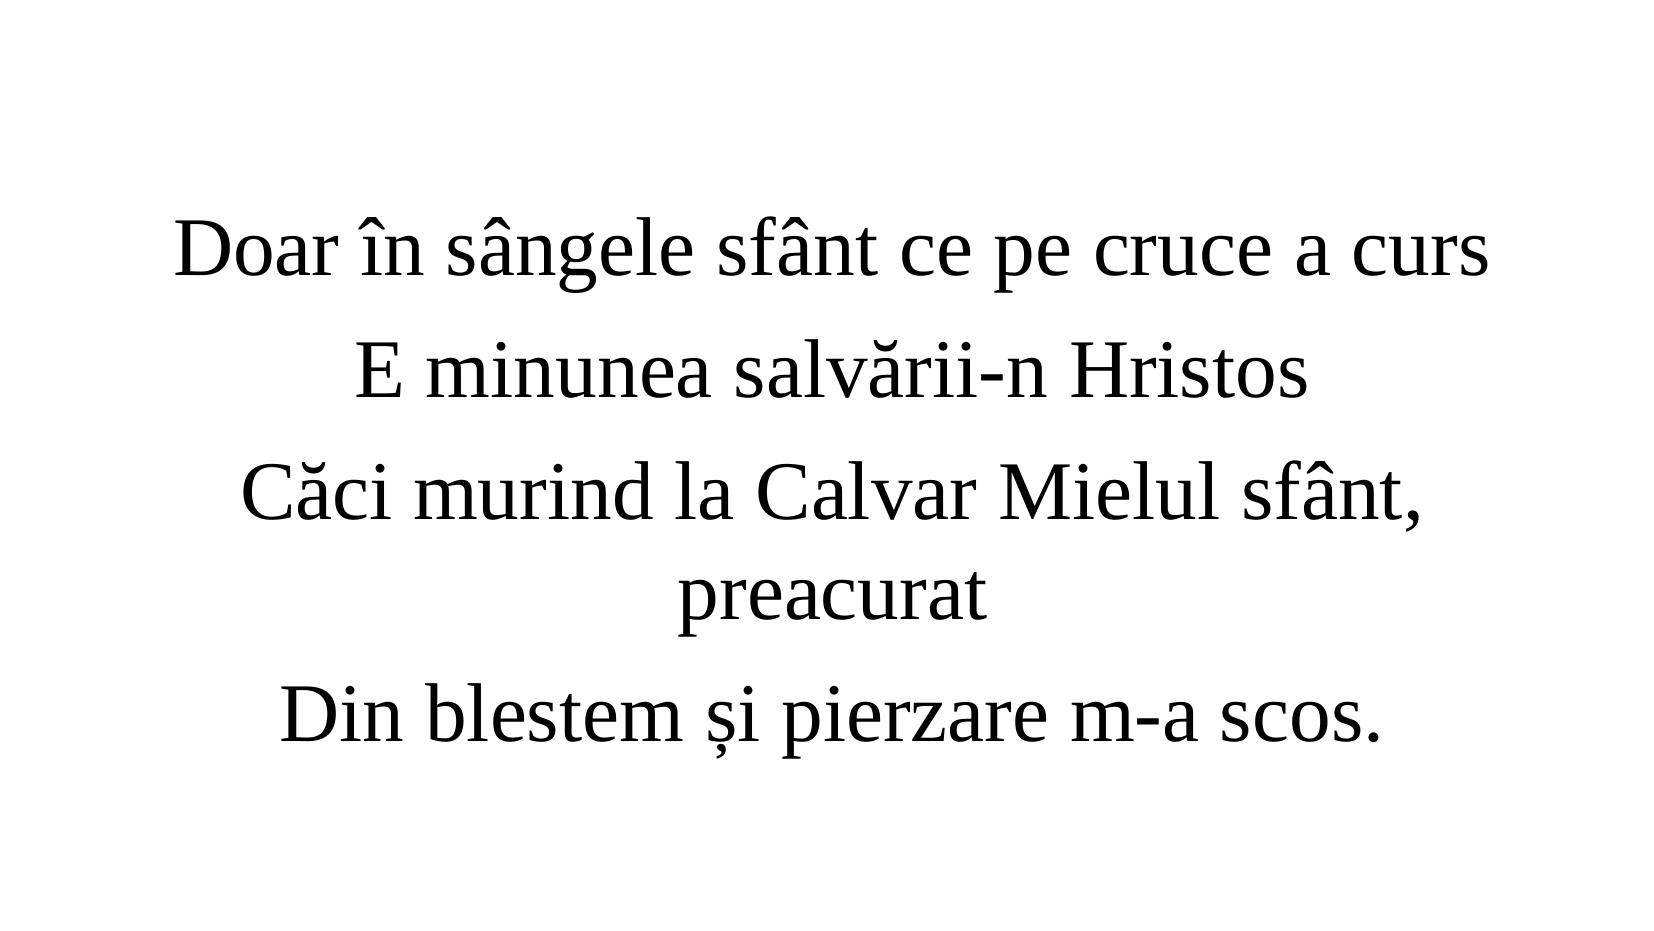

# Doar în sângele sfânt ce pe cruce a curs
E minunea salvării-n Hristos
Căci murind la Calvar Mielul sfânt, preacurat
Din blestem și pierzare m-a scos.